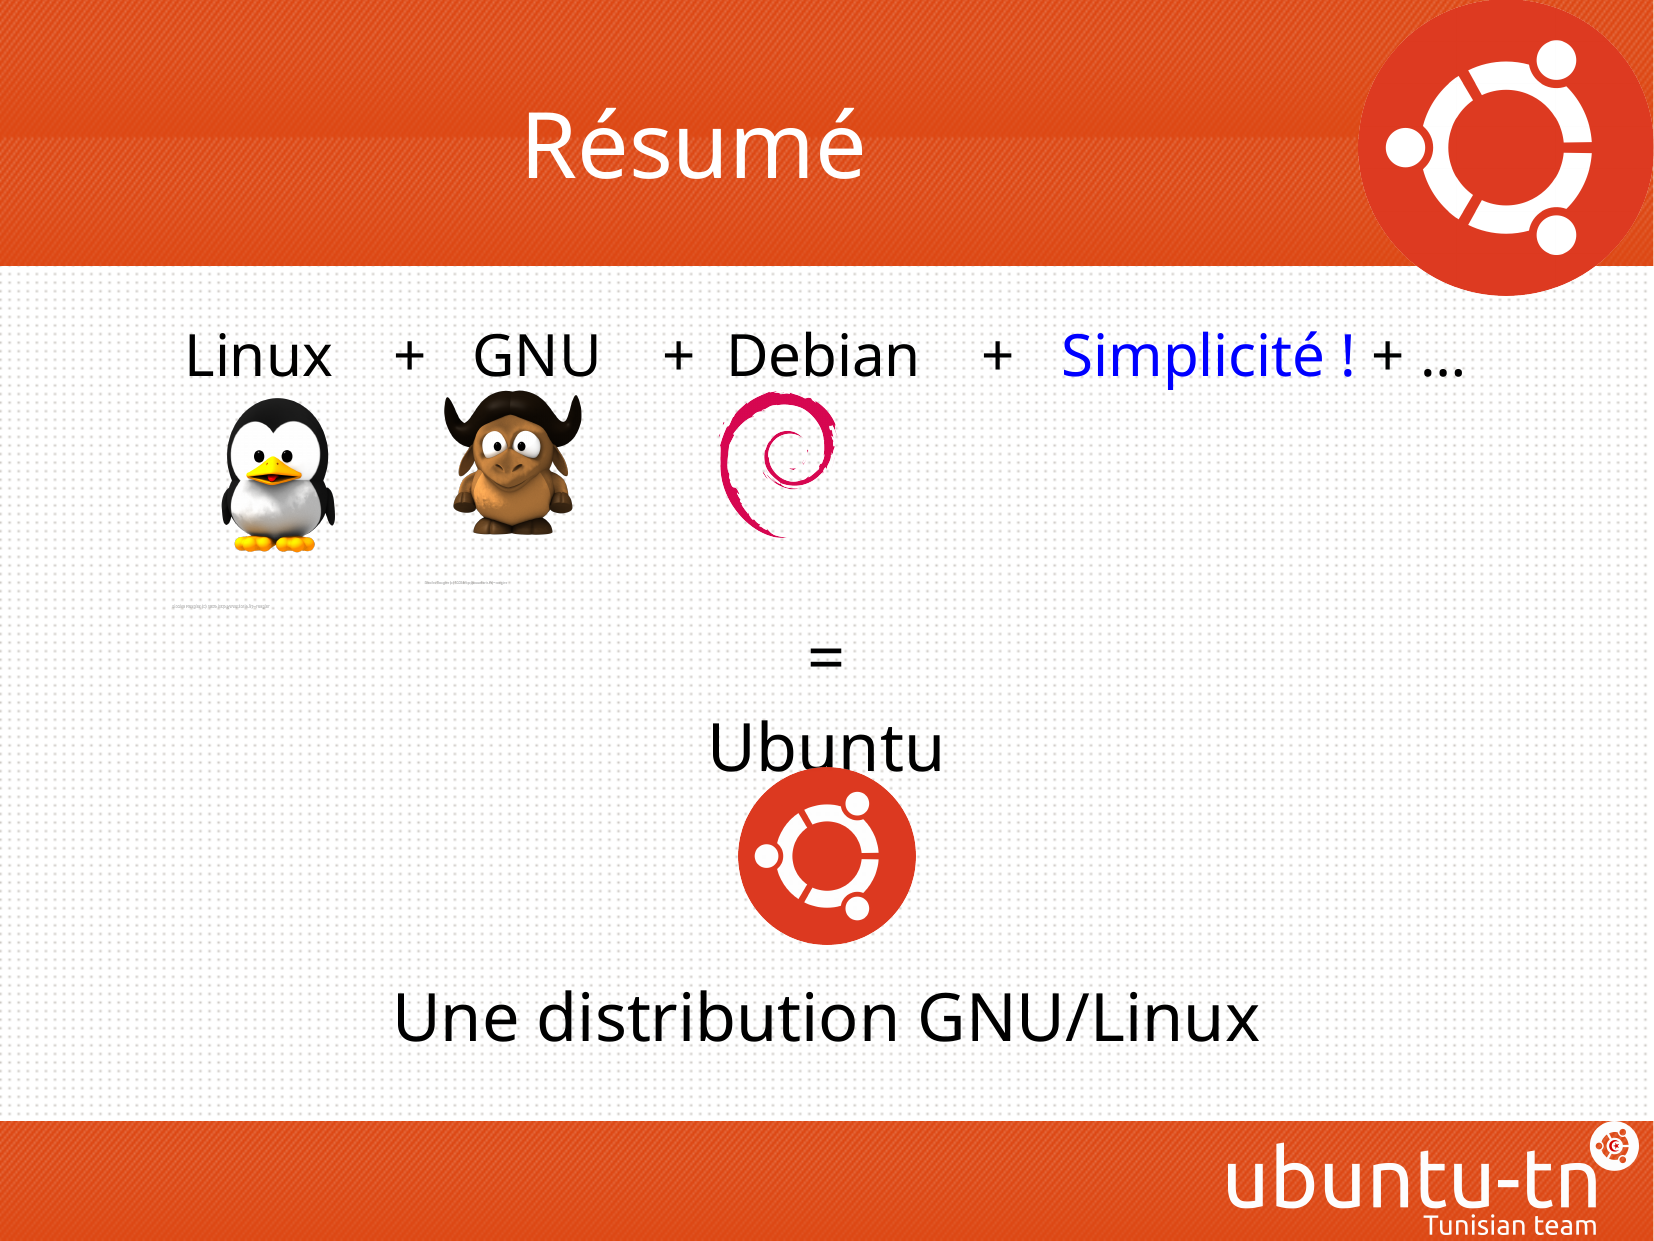

# Résumé
Linux + GNU + Debian + Simplicité ! + …
=
Ubuntu
Une distribution GNU/Linux